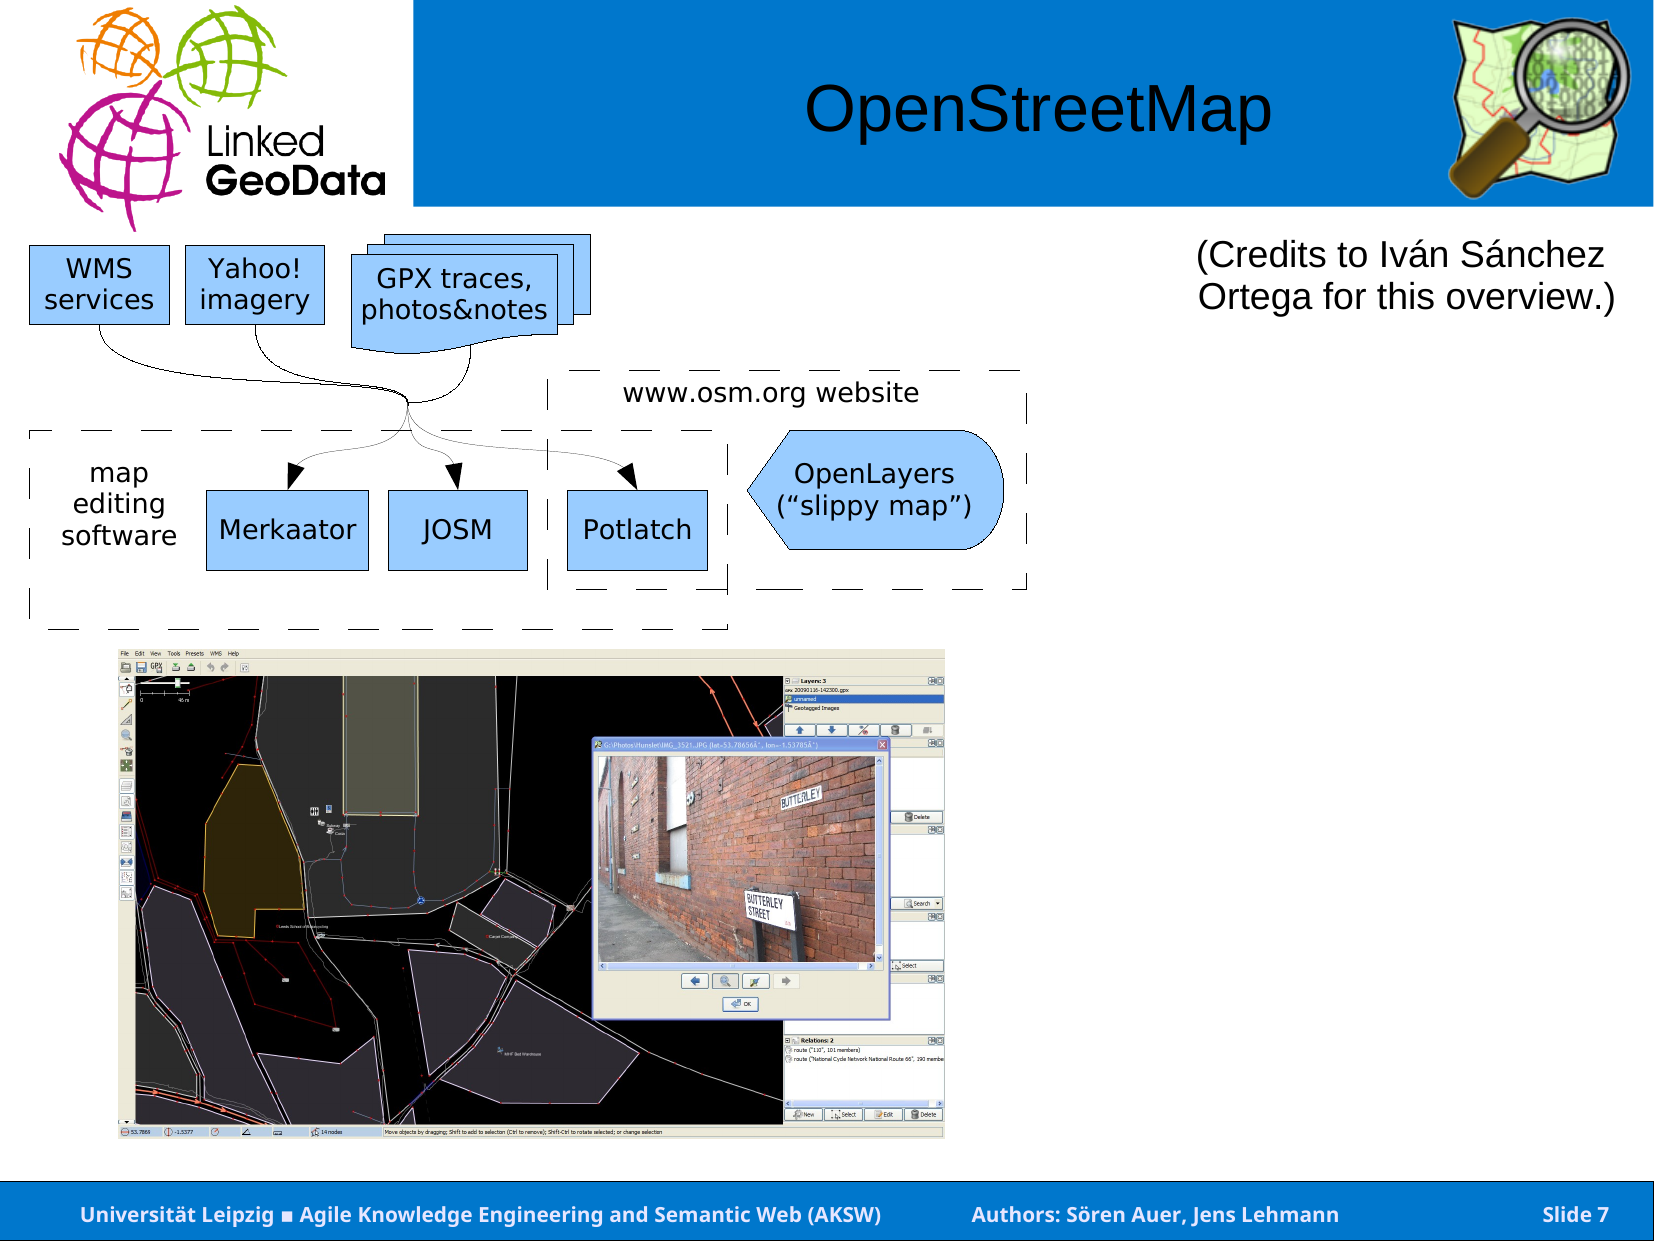

# OpenStreetMap
(Credits to Iván Sánchez
Ortega for this overview.)
GPX traces,
photos&notes
WMS
services
Yahoo!
imagery
www.osm.org website
OpenLayers
(“slippy map”)
map editing software
Merkaator
JOSM
Potlatch